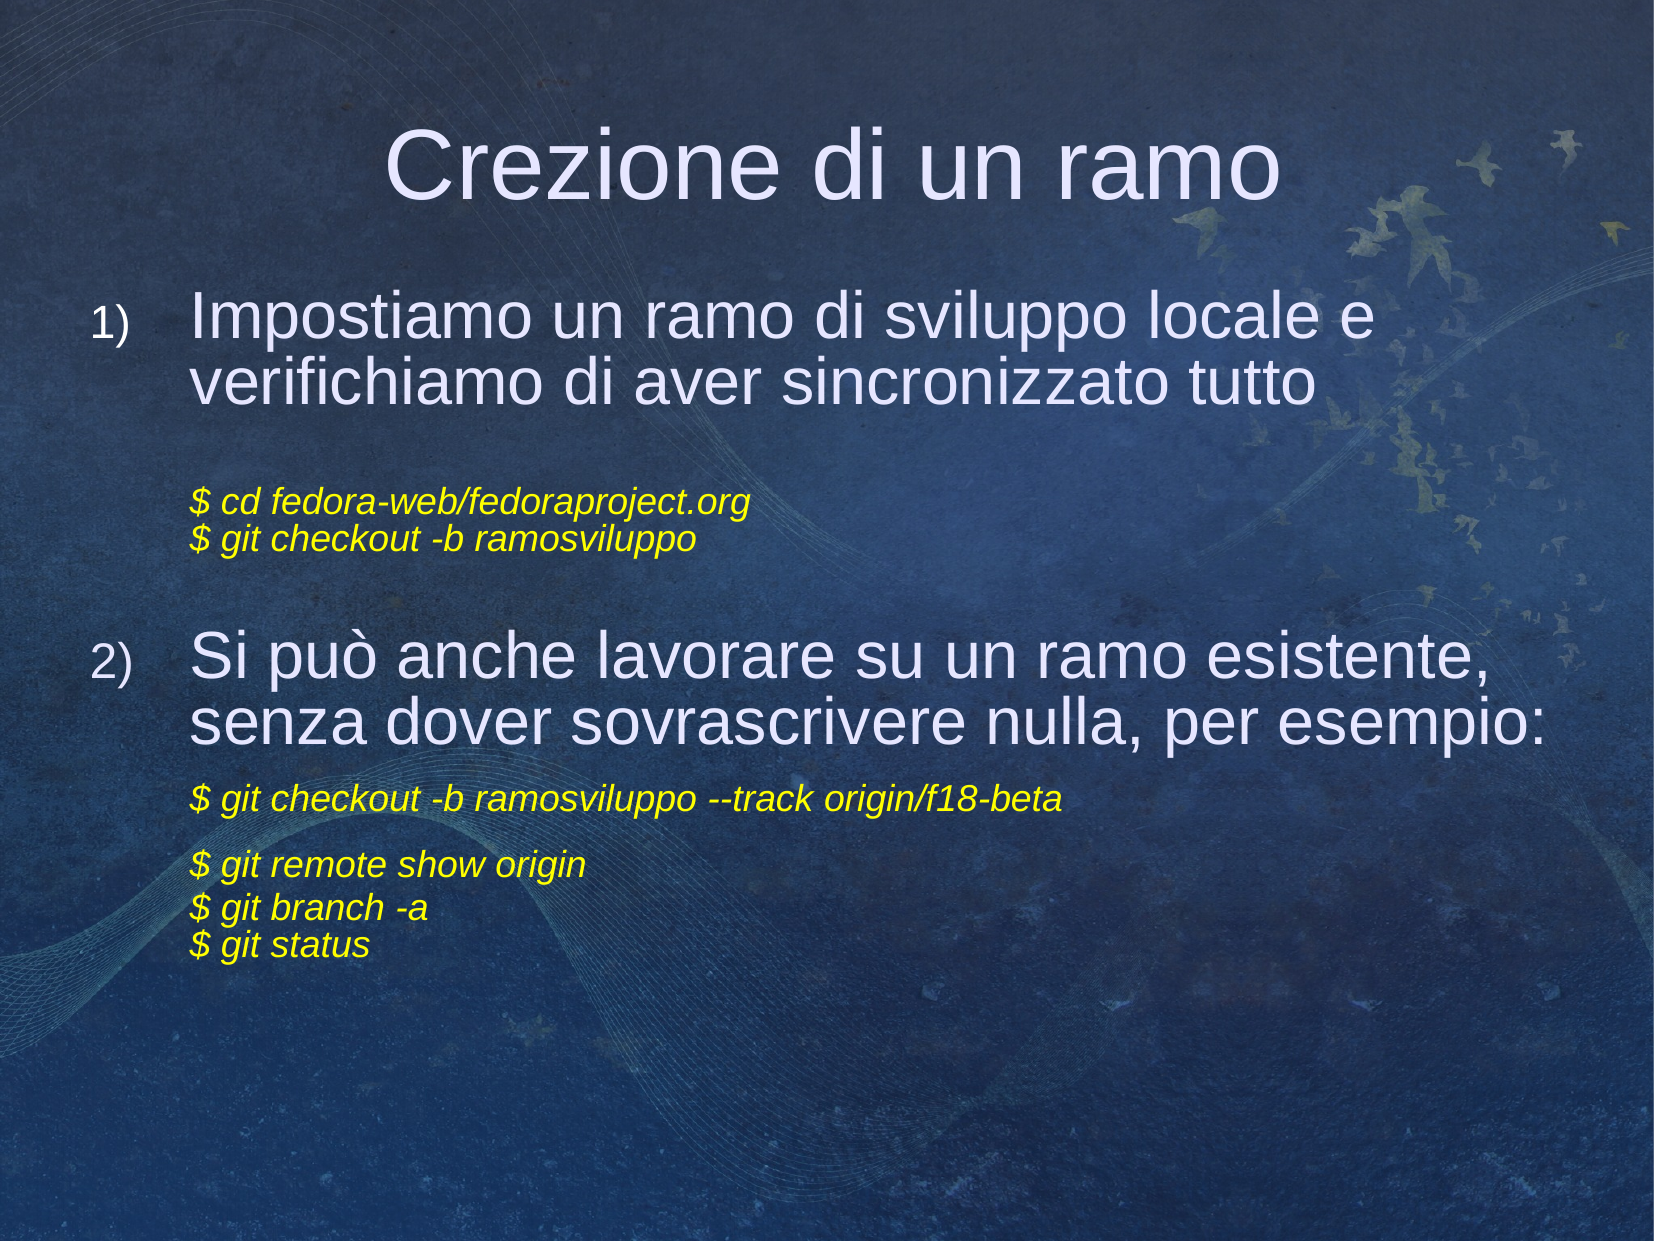

Crezione di un ramo
Impostiamo un ramo di sviluppo locale e verifichiamo di aver sincronizzato tutto
	$ cd fedora-web/fedoraproject.org
	$ git checkout -b ramosviluppo
2)	Si può anche lavorare su un ramo esistente, senza dover sovrascrivere nulla, per esempio:
	$ git checkout -b ramosviluppo --track origin/f18-beta
	$ git remote show origin
	$ git branch -a
	$ git status